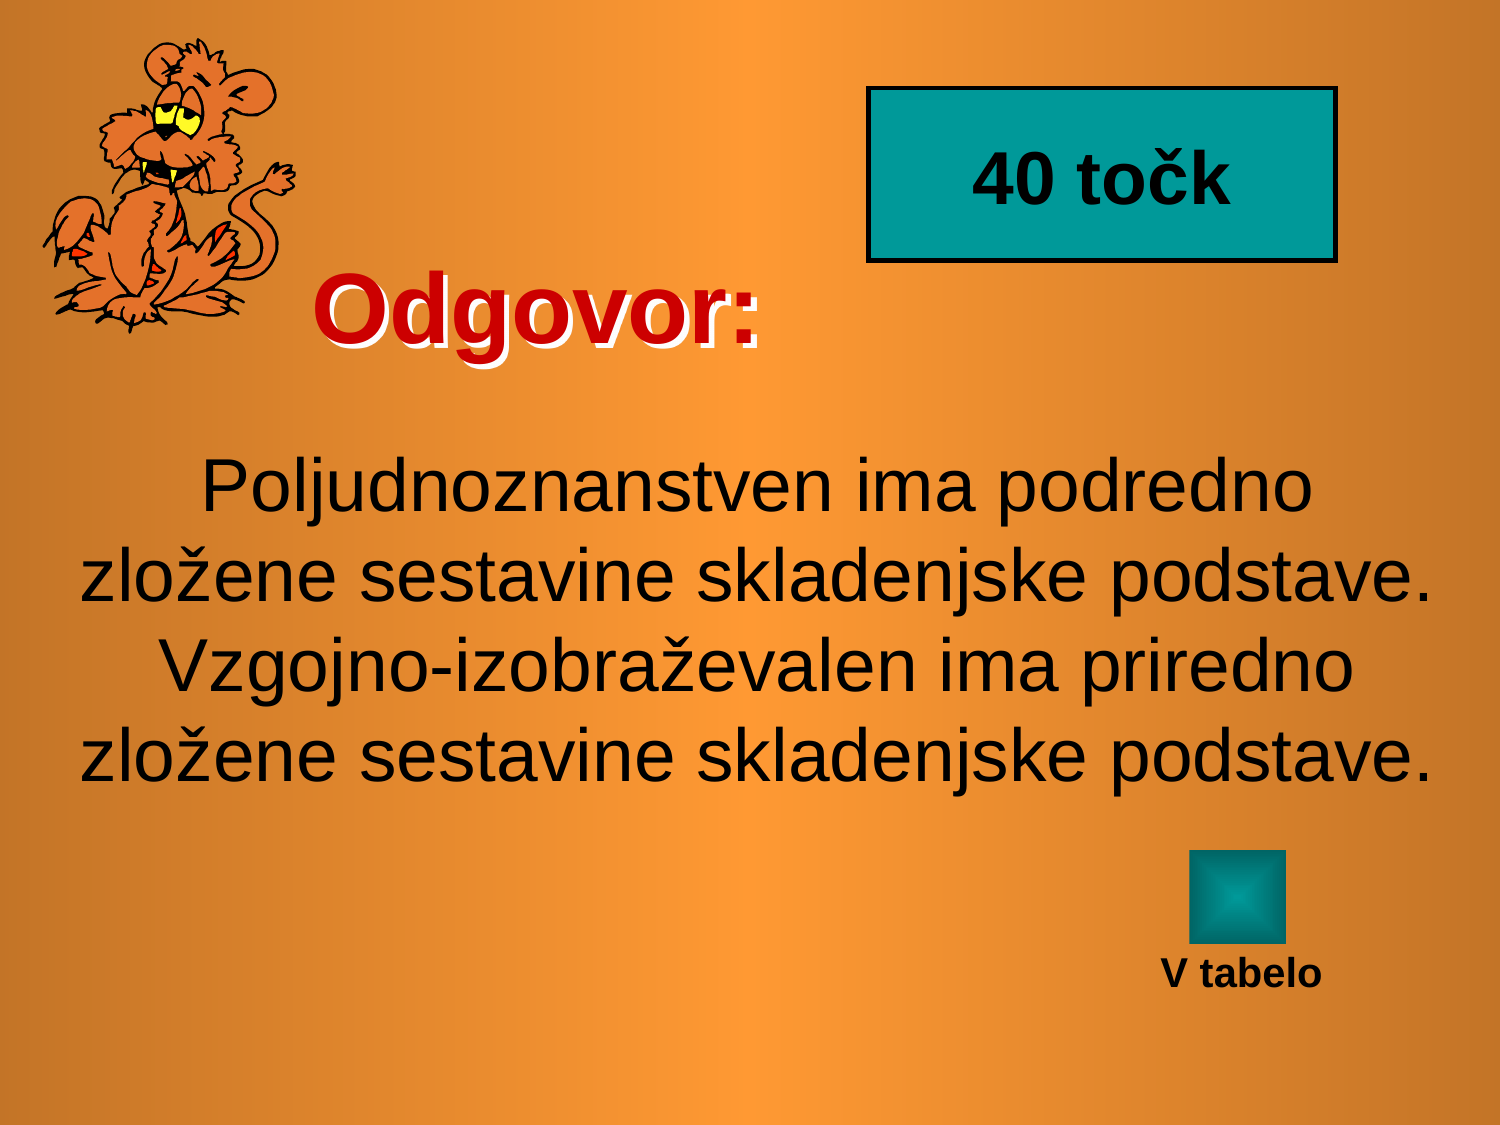

40 točk
# Odgovor:
Poljudnoznanstven ima podredno zložene sestavine skladenjske podstave.
Vzgojno-izobraževalen ima priredno zložene sestavine skladenjske podstave.
V tabelo